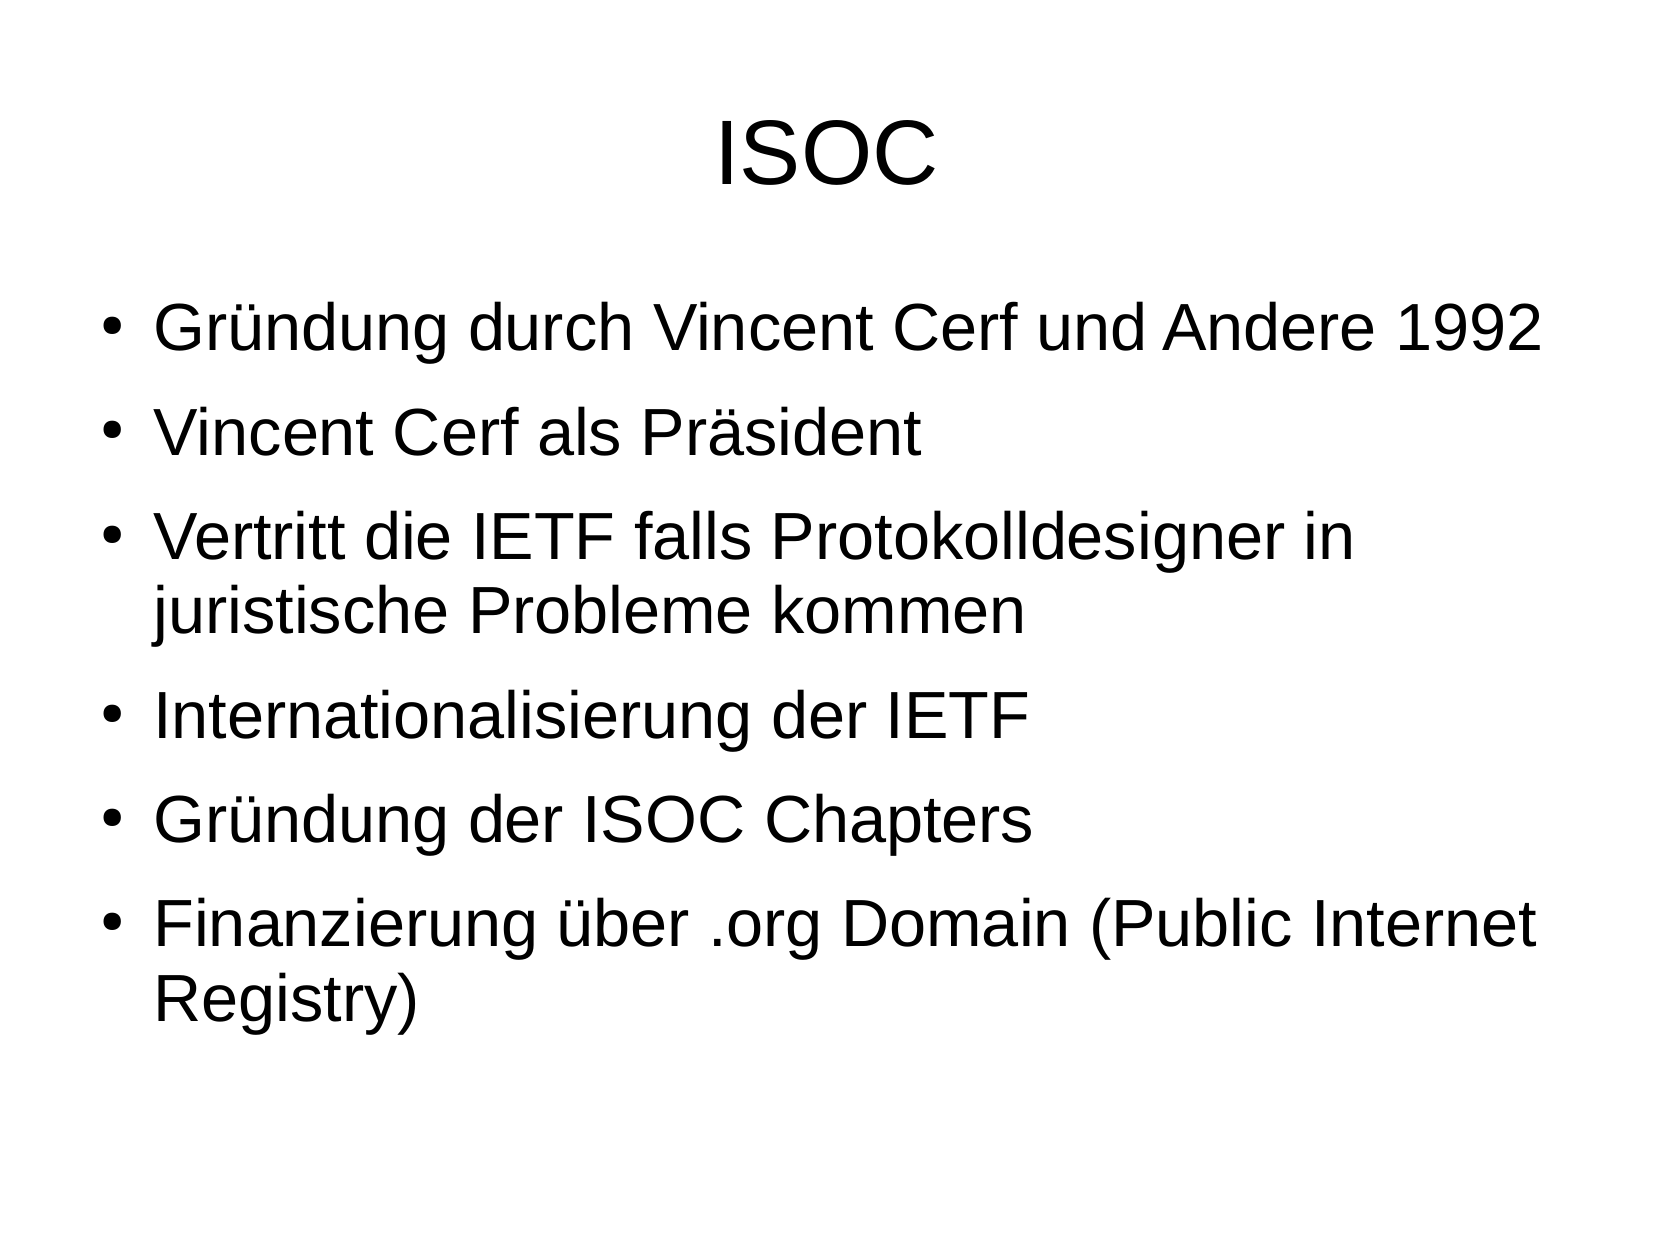

# ISOC
Gründung durch Vincent Cerf und Andere 1992
Vincent Cerf als Präsident
Vertritt die IETF falls Protokolldesigner in juristische Probleme kommen
Internationalisierung der IETF
Gründung der ISOC Chapters
Finanzierung über .org Domain (Public Internet Registry)